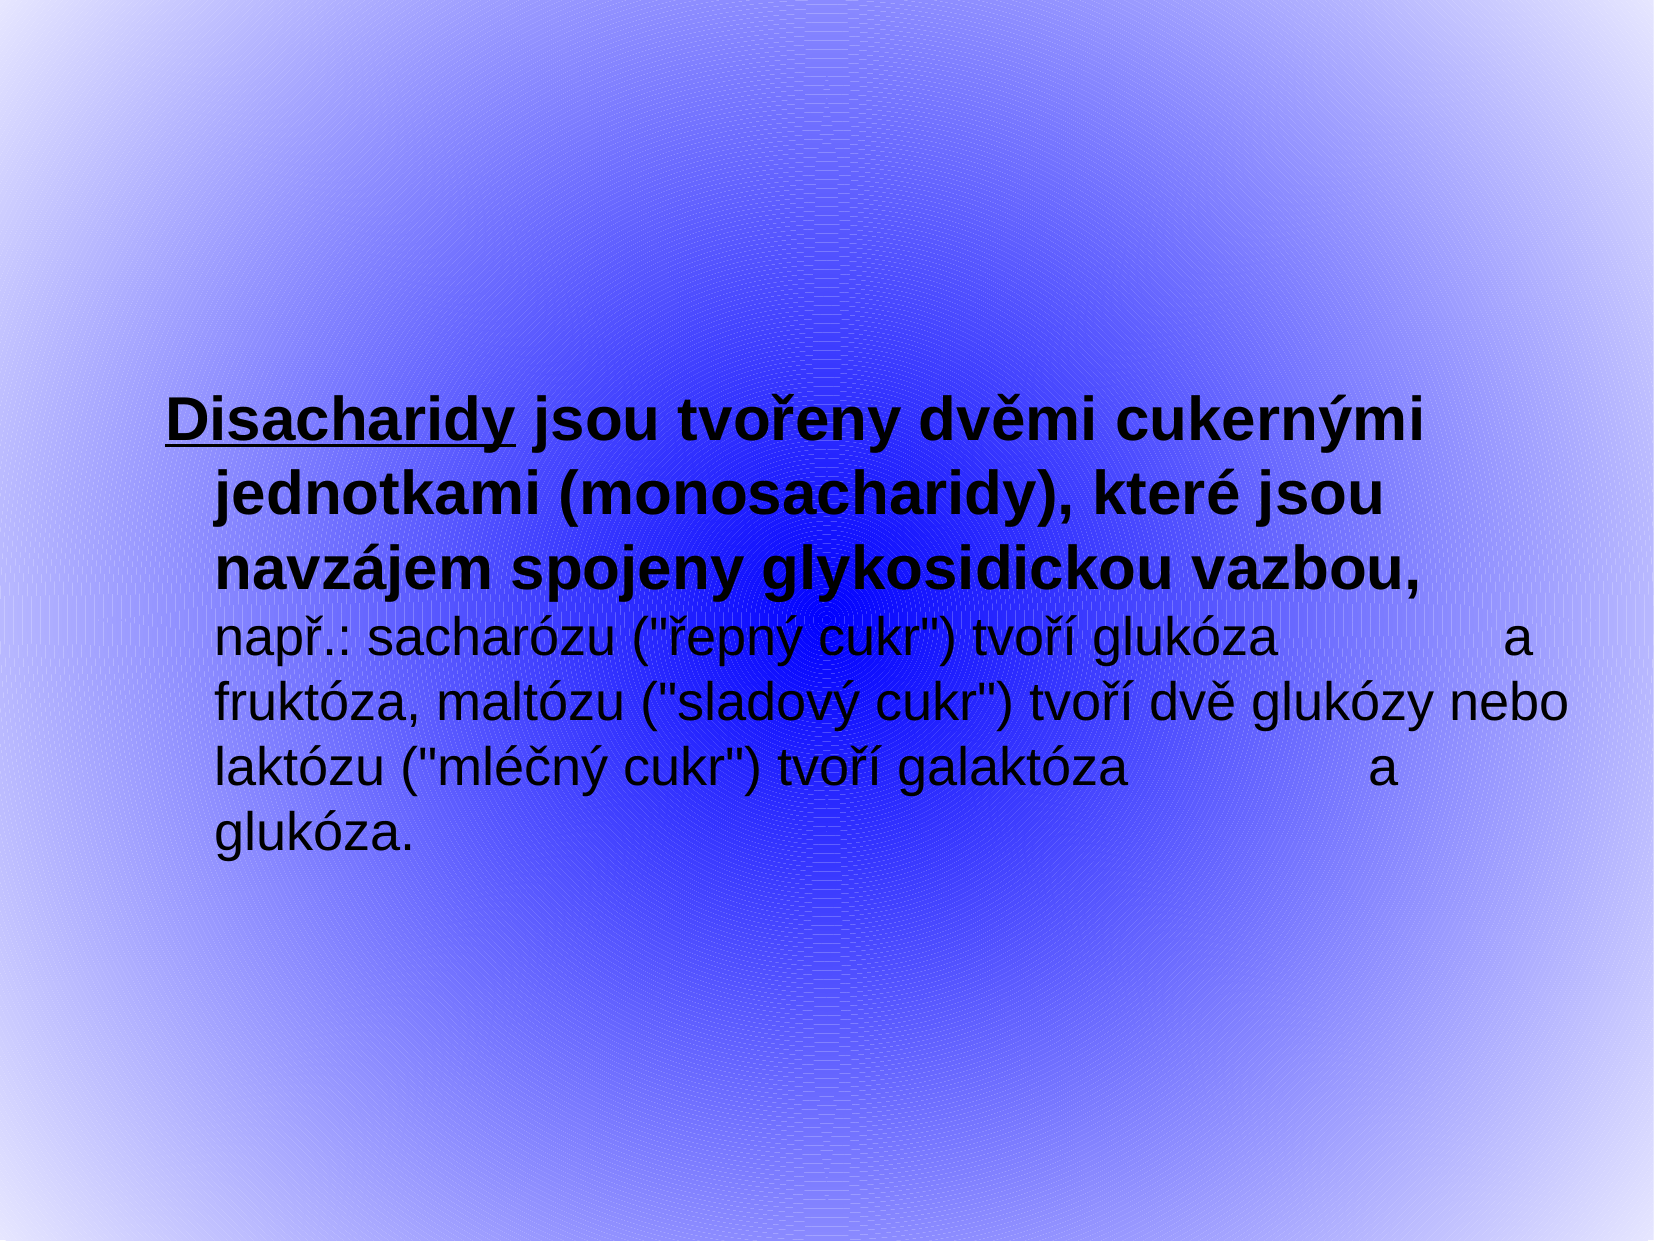

# Disacharidy jsou tvořeny dvěmi cukernými jednotkami (monosacharidy), které jsou navzájem spojeny glykosidickou vazbou, např.: sacharózu ("řepný cukr") tvoří glukóza a fruktóza, maltózu ("sladový cukr") tvoří dvě glukózy nebo laktózu ("mléčný cukr") tvoří galaktóza a glukóza.